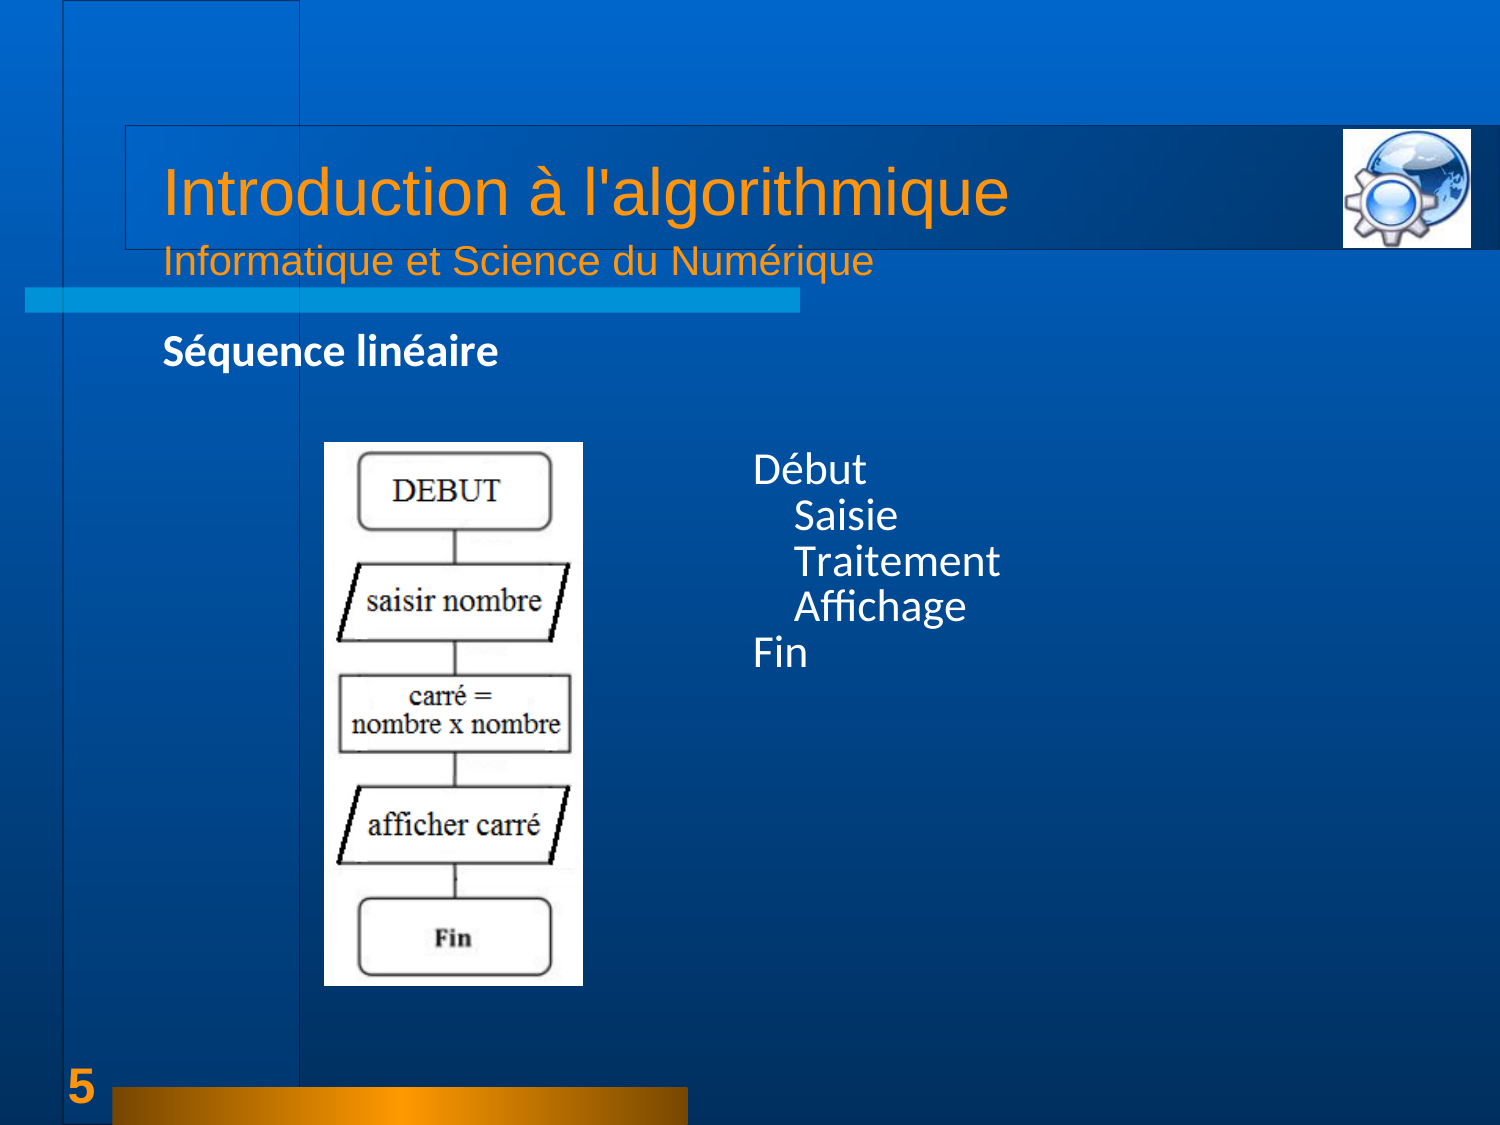

Séquence linéaire
Début
 Saisie
 Traitement
 Affichage
Fin